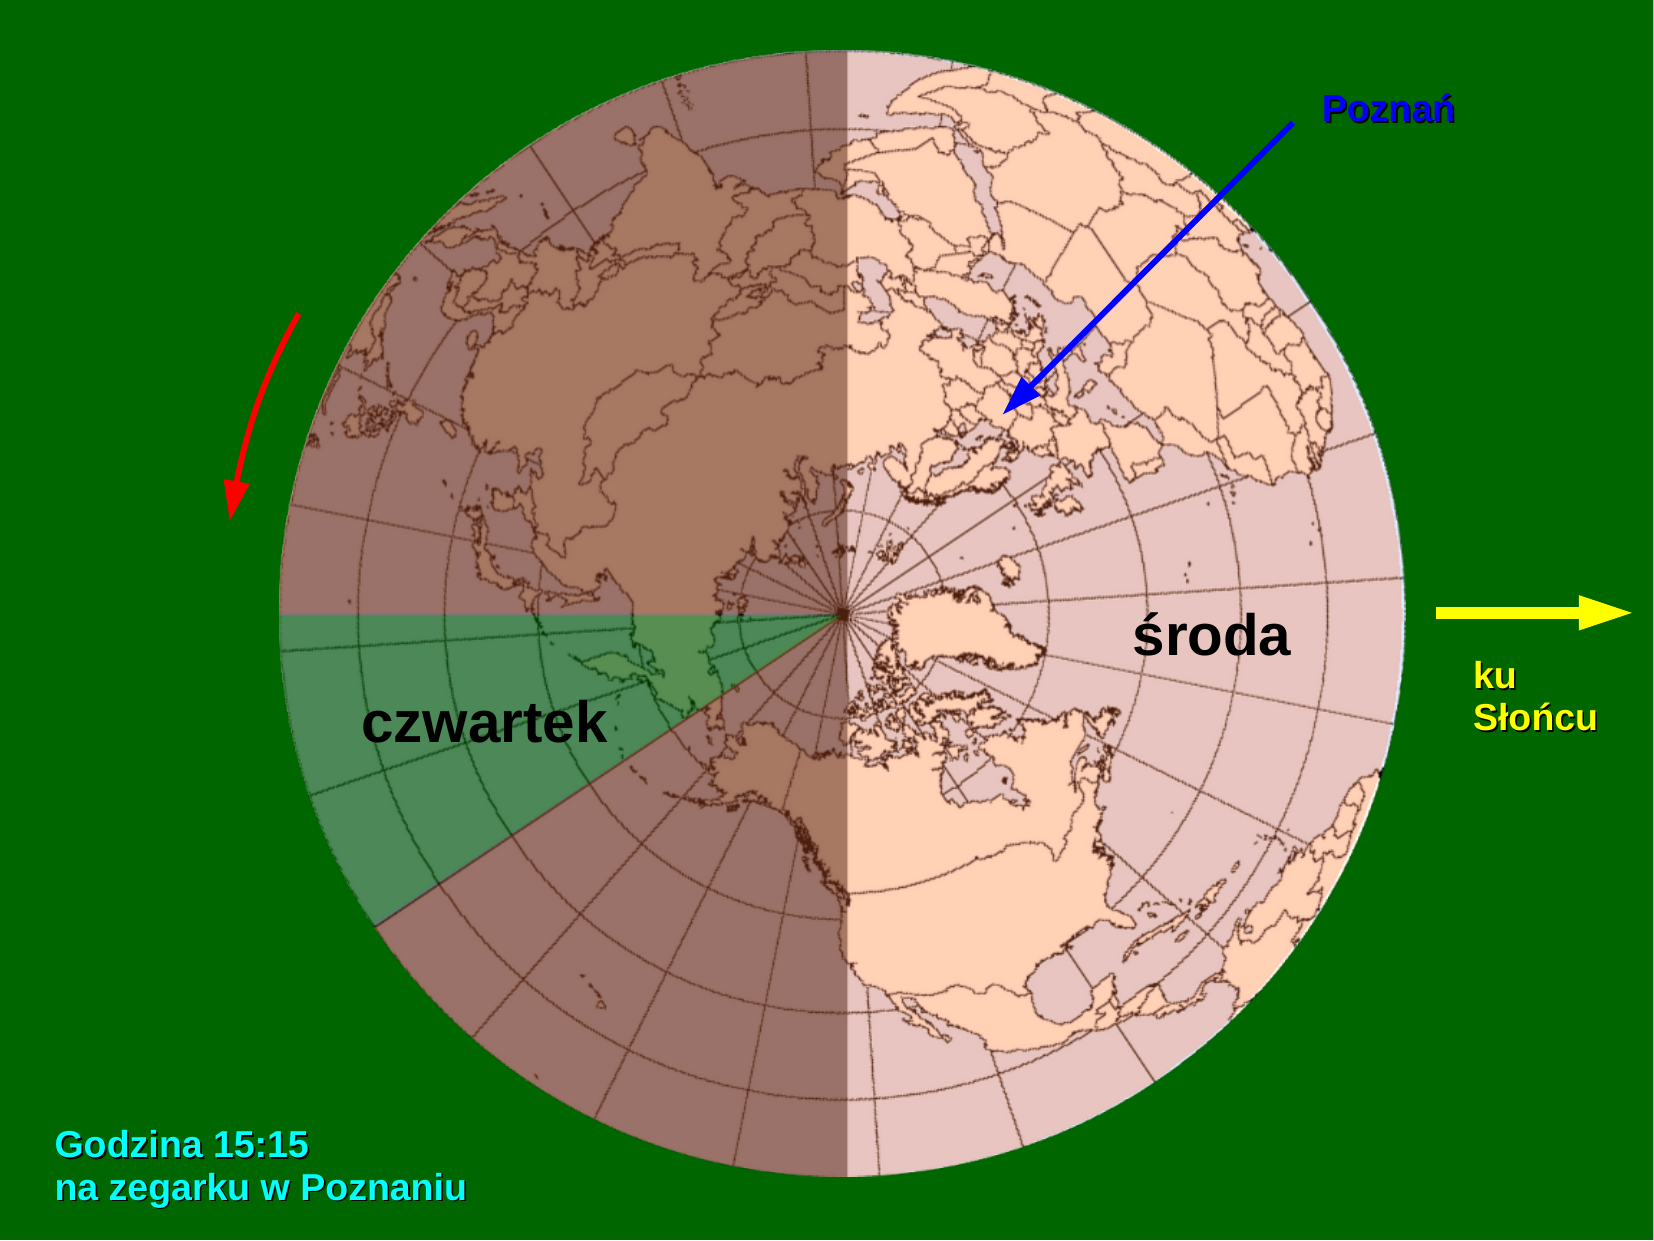

Poznań
środa
ku
Słońcu
czwartek
Godzina 15:15
na zegarku w Poznaniu